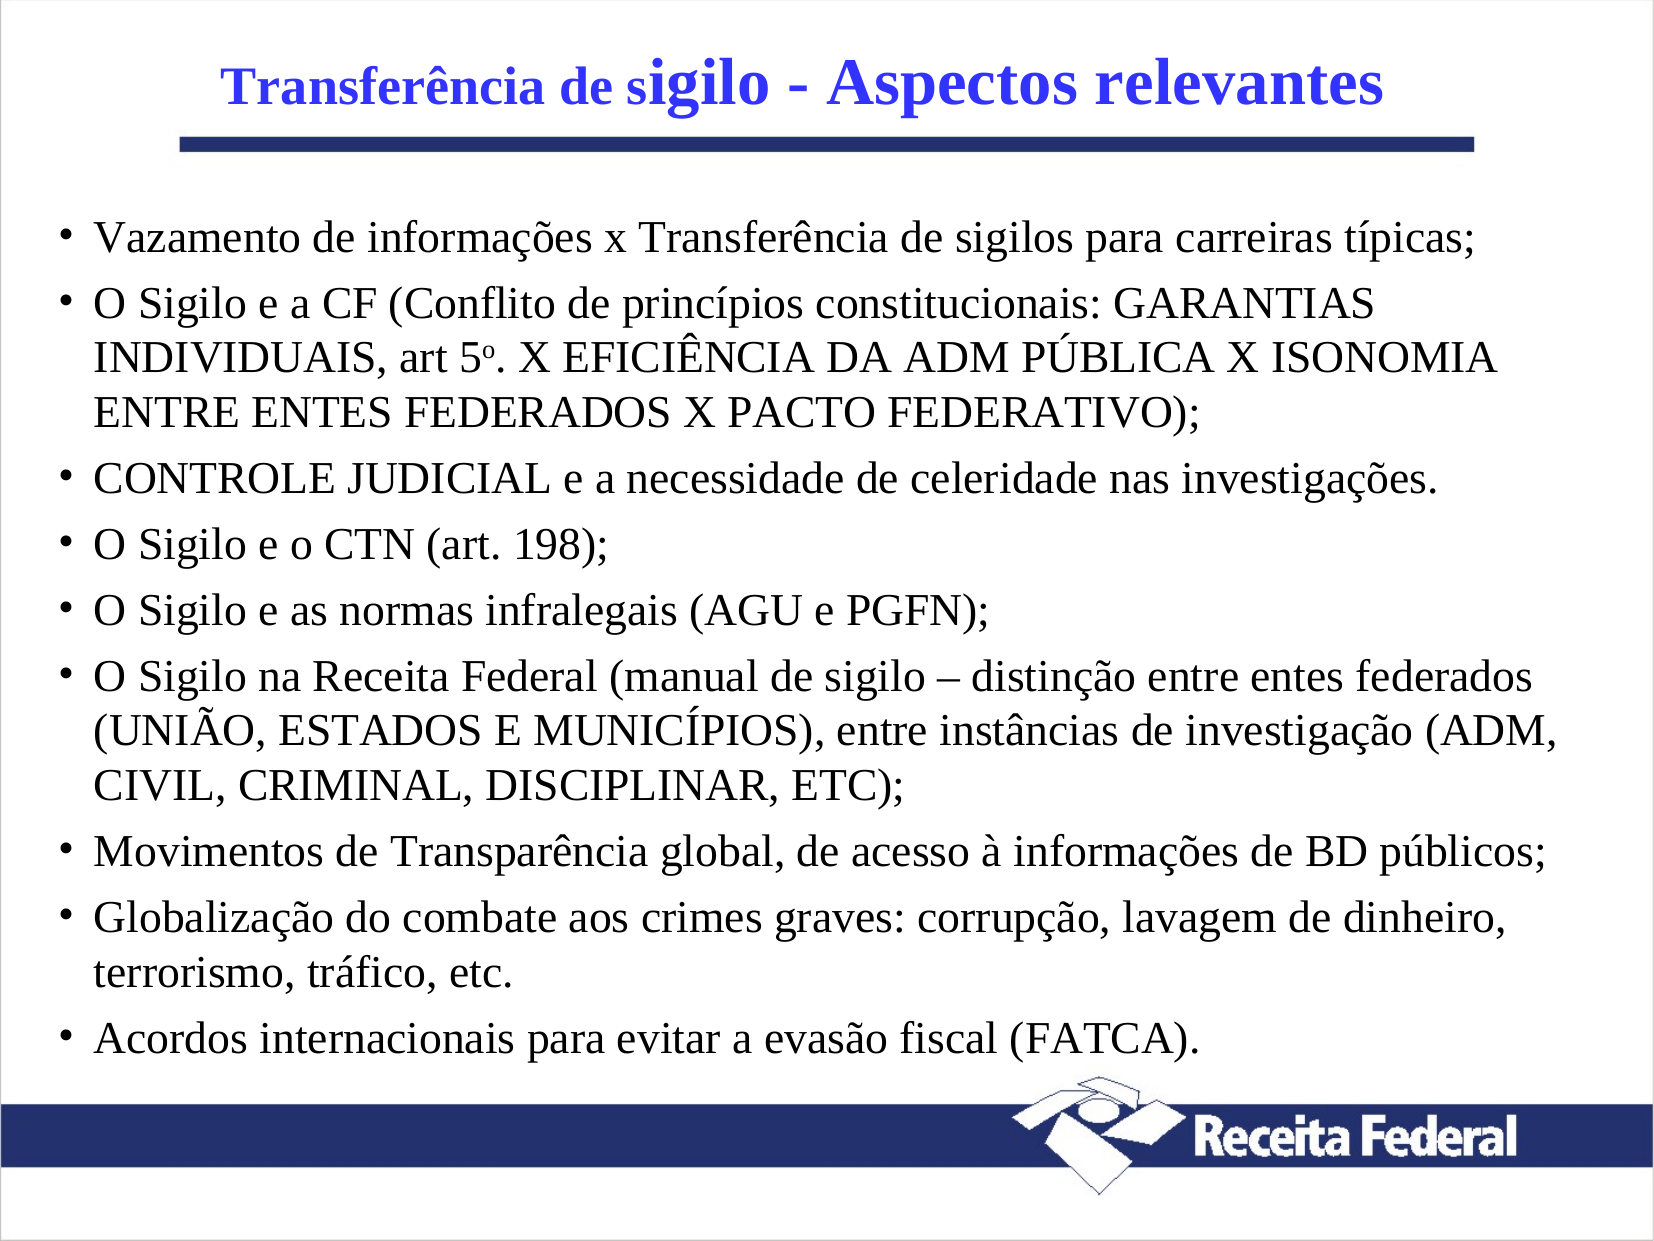

# Transferência de sigilo - Aspectos relevantes
Vazamento de informações x Transferência de sigilos para carreiras típicas;
O Sigilo e a CF (Conflito de princípios constitucionais: GARANTIAS INDIVIDUAIS, art 5o. X EFICIÊNCIA DA ADM PÚBLICA X ISONOMIA ENTRE ENTES FEDERADOS X PACTO FEDERATIVO);
CONTROLE JUDICIAL e a necessidade de celeridade nas investigações.
O Sigilo e o CTN (art. 198);
O Sigilo e as normas infralegais (AGU e PGFN);
O Sigilo na Receita Federal (manual de sigilo – distinção entre entes federados (UNIÃO, ESTADOS E MUNICÍPIOS), entre instâncias de investigação (ADM, CIVIL, CRIMINAL, DISCIPLINAR, ETC);
Movimentos de Transparência global, de acesso à informações de BD públicos;
Globalização do combate aos crimes graves: corrupção, lavagem de dinheiro, terrorismo, tráfico, etc.
Acordos internacionais para evitar a evasão fiscal (FATCA).